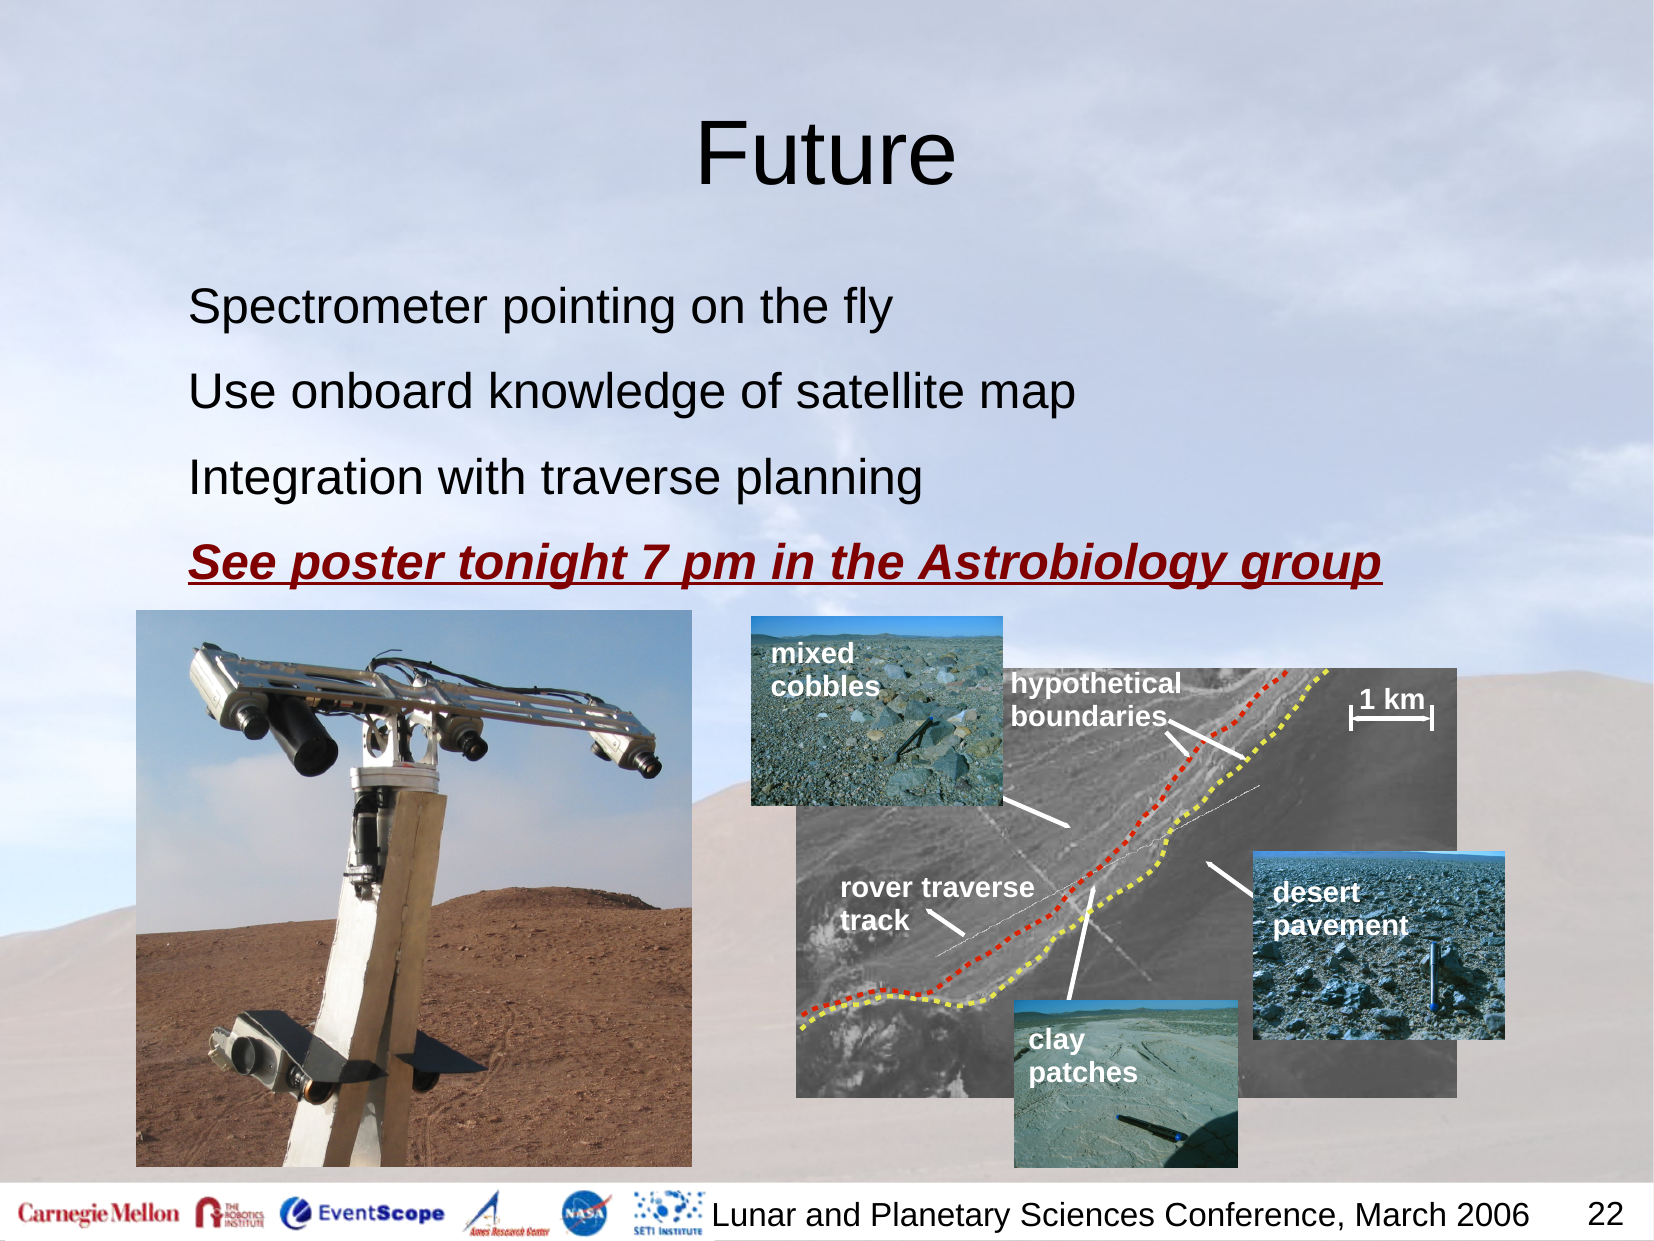

# Future
Spectrometer pointing on the fly
Use onboard knowledge of satellite map
Integration with traverse planning
See poster tonight 7 pm in the Astrobiology group
mixed cobbles
hypothetical boundaries
1 km
rover traverse track
desert pavement
clay patches